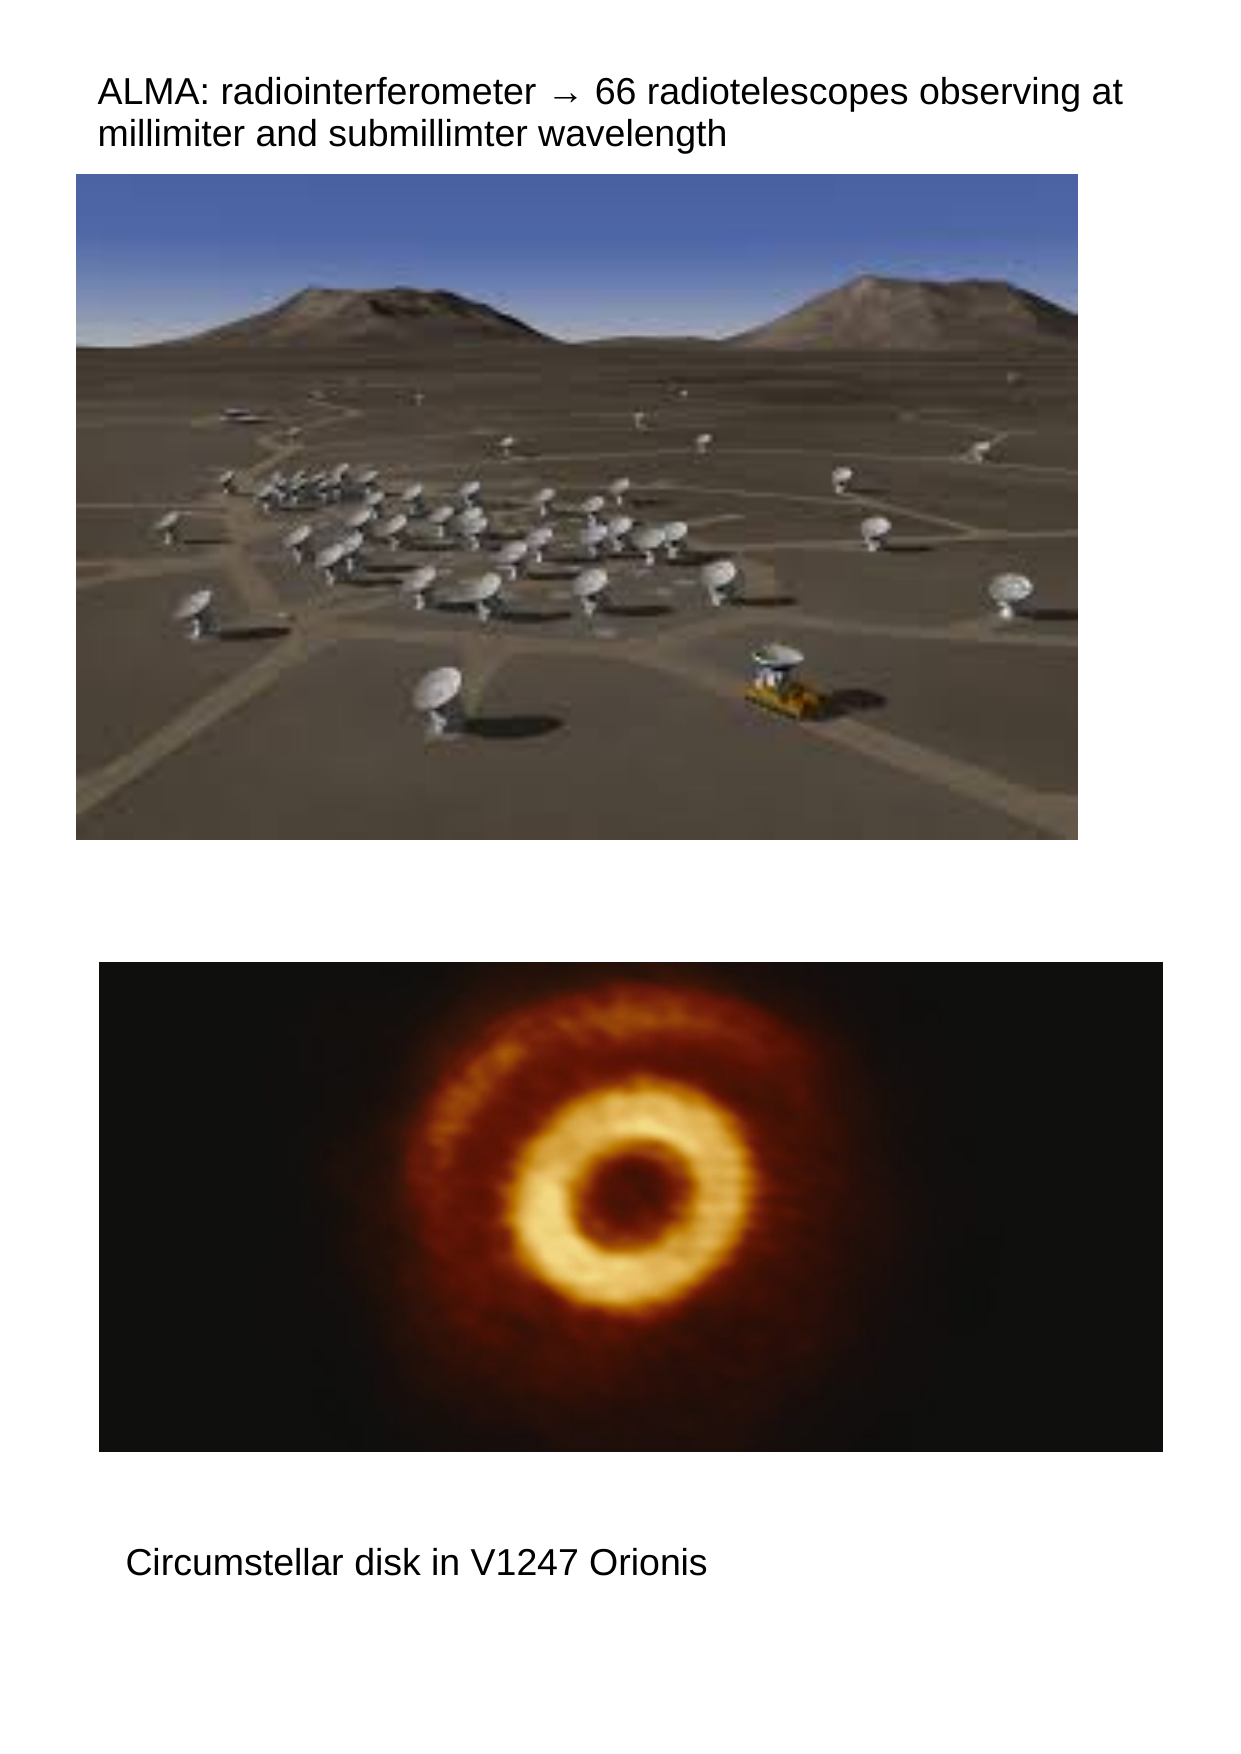

ALMA: radiointerferometer → 66 radiotelescopes observing at millimiter and submillimter wavelength
Circumstellar disk in V1247 Orionis